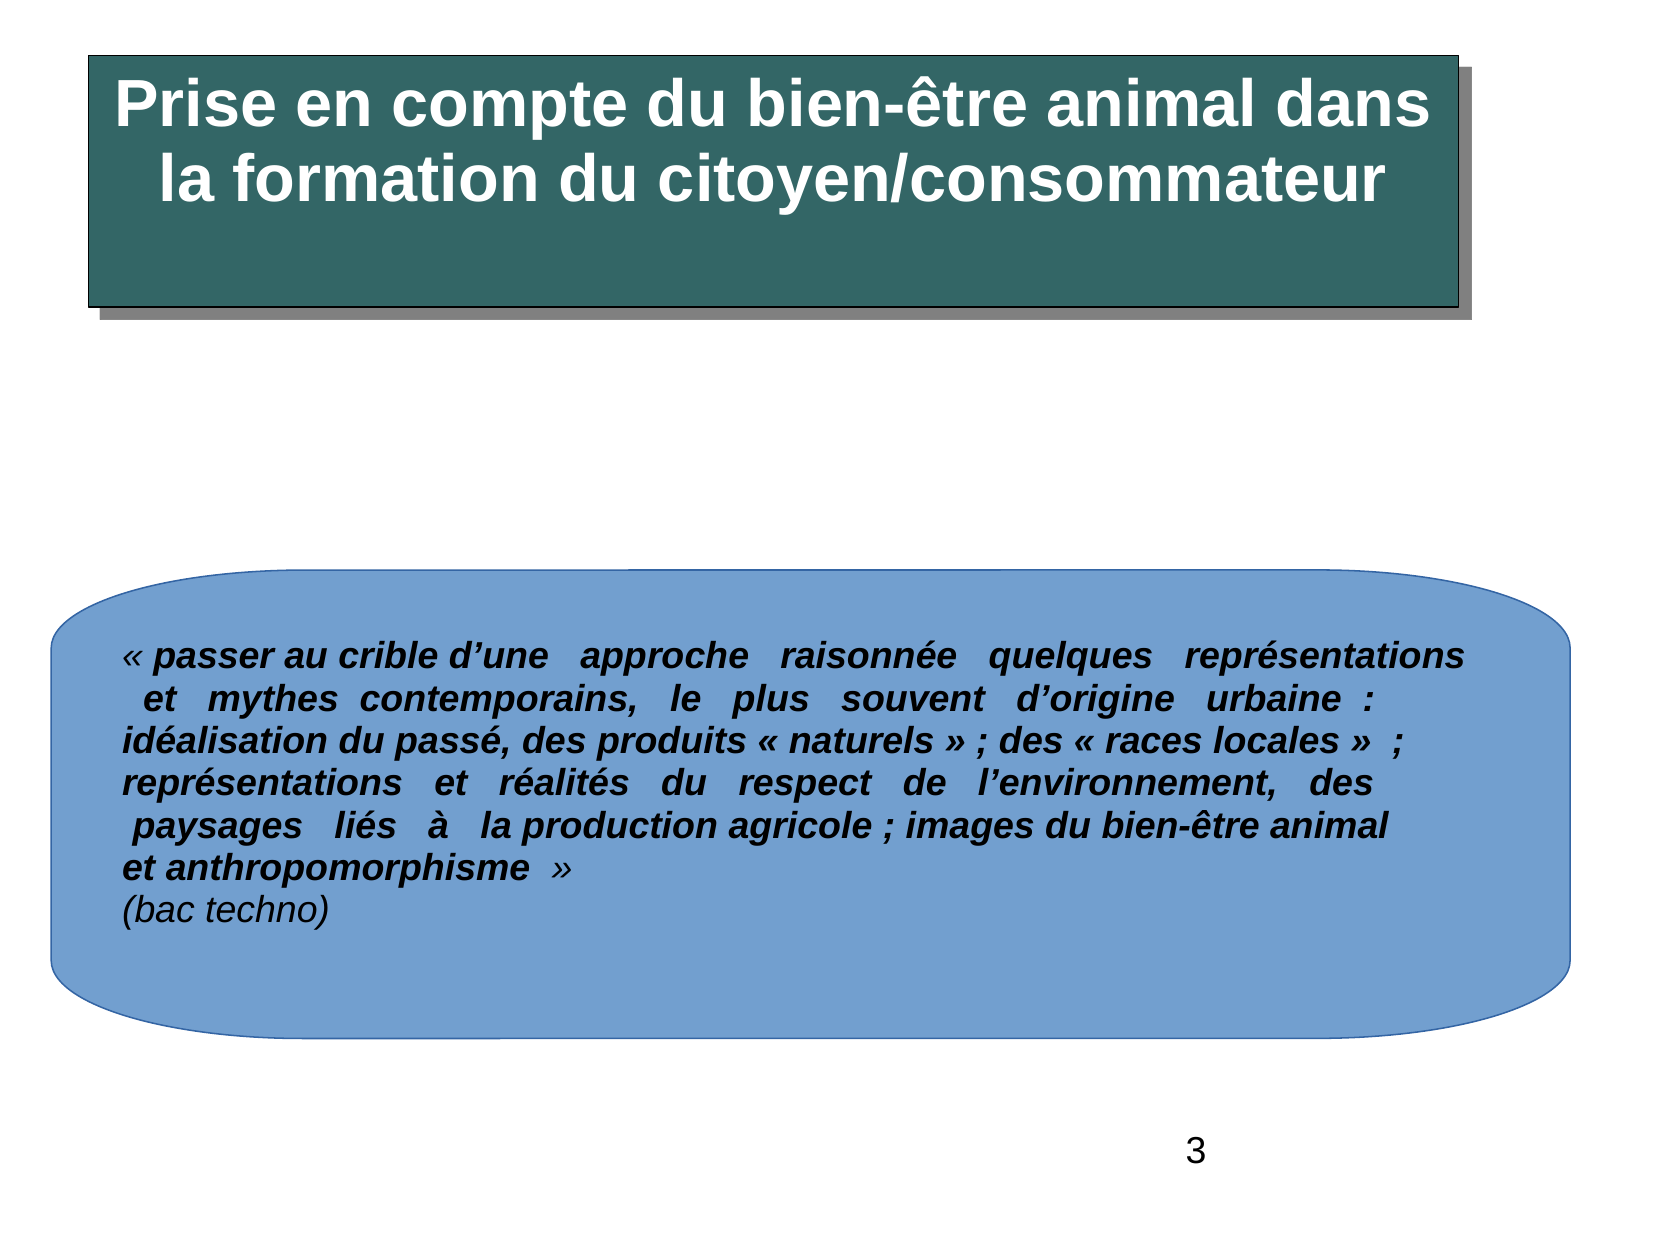

#
Prise en compte du bien-être animal dans la formation du citoyen/consommateur
« passer au crible d’une approche raisonnée quelques représentations
 et mythes contemporains, le plus souvent d’origine urbaine :
idéalisation du passé, des produits « naturels » ; des « races locales » ;
représentations et réalités du respect de l’environnement, des
 paysages liés à la production agricole ; images du bien-être animal
et anthropomorphisme  »
(bac techno)
3